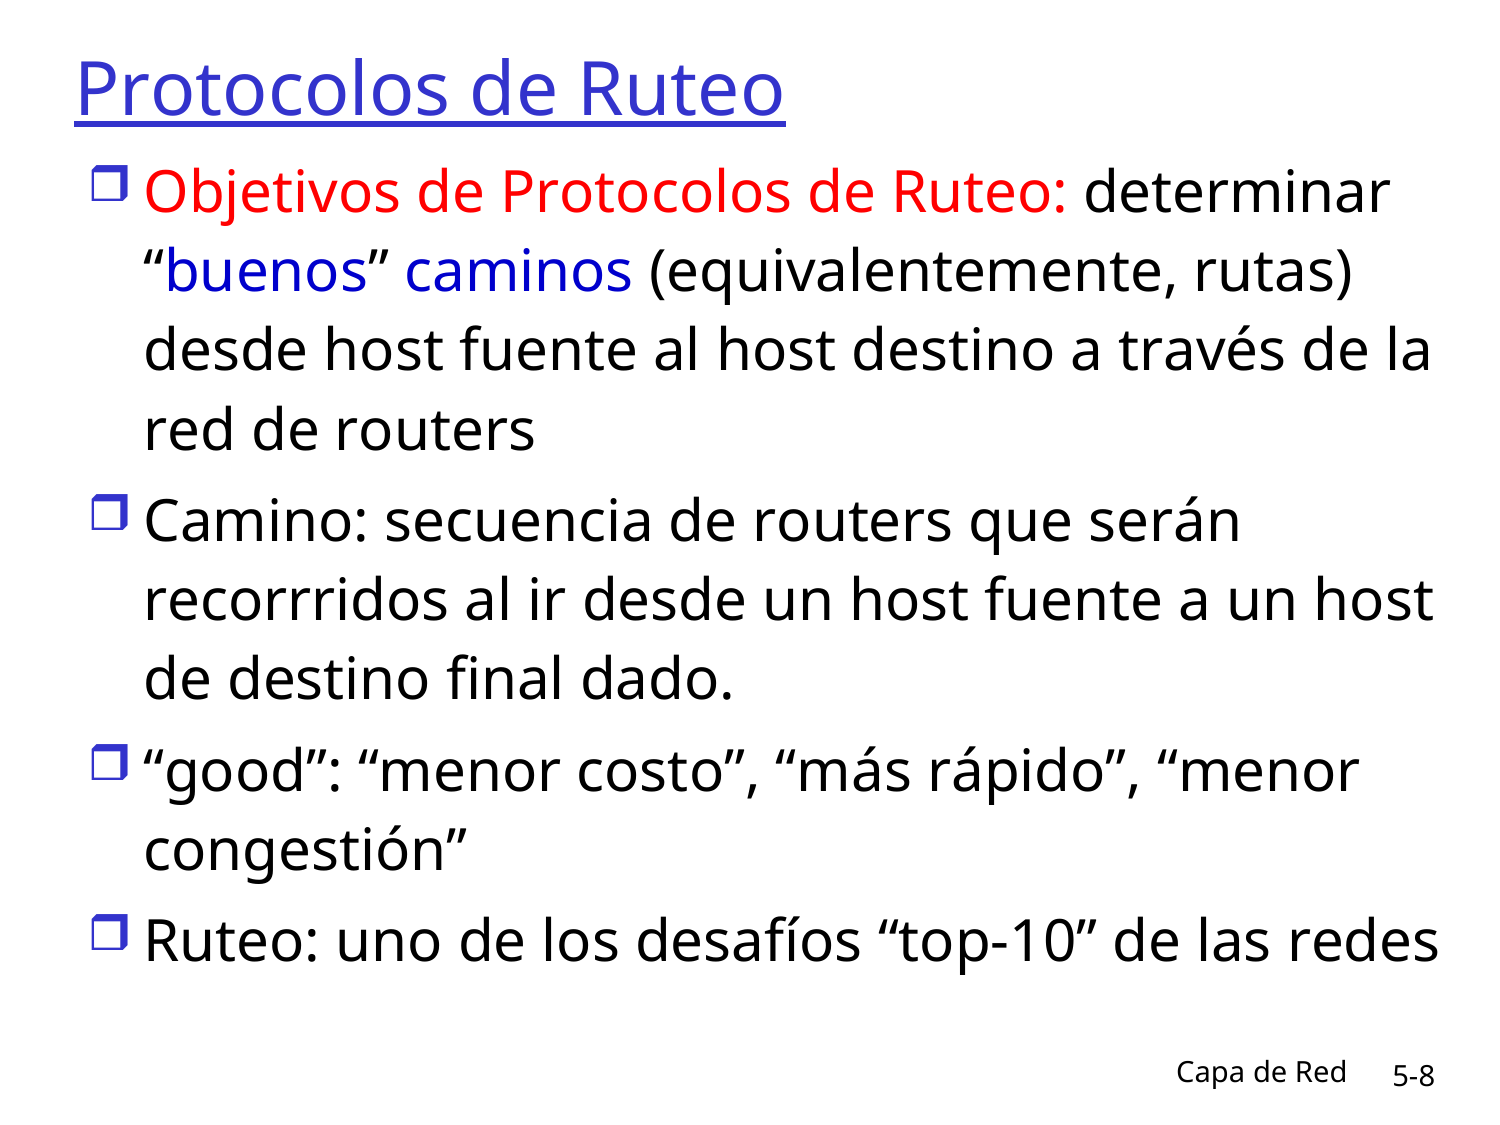

# Protocolos de Ruteo
Objetivos de Protocolos de Ruteo: determinar “buenos” caminos (equivalentemente, rutas) desde host fuente al host destino a través de la red de routers
Camino: secuencia de routers que serán recorrridos al ir desde un host fuente a un host de destino final dado.
“good”: “menor costo”, “más rápido”, “menor congestión”
Ruteo: uno de los desafíos “top-10” de las redes